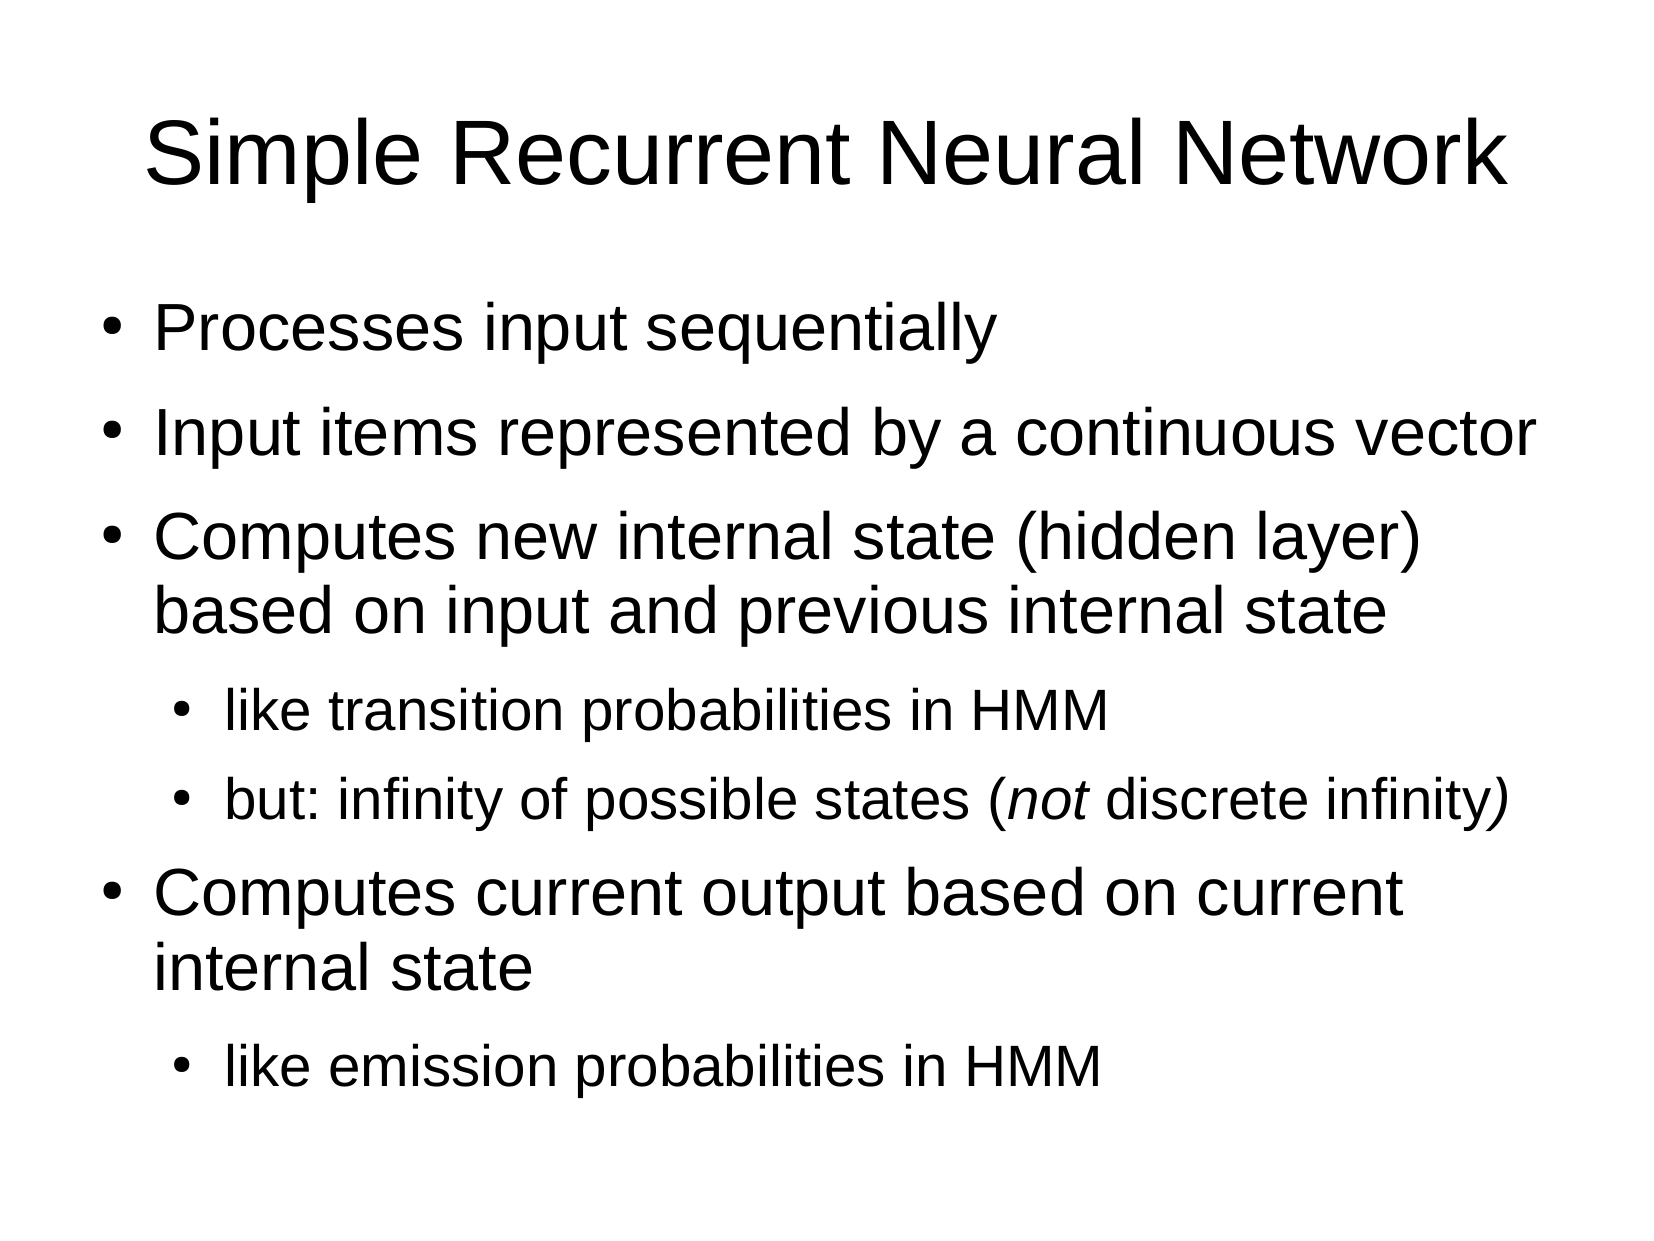

# Simple Recurrent Neural Network
Processes input sequentially
Input items represented by a continuous vector
Computes new internal state (hidden layer) based on input and previous internal state
like transition probabilities in HMM
but: infinity of possible states (not discrete infinity)
Computes current output based on current internal state
like emission probabilities in HMM